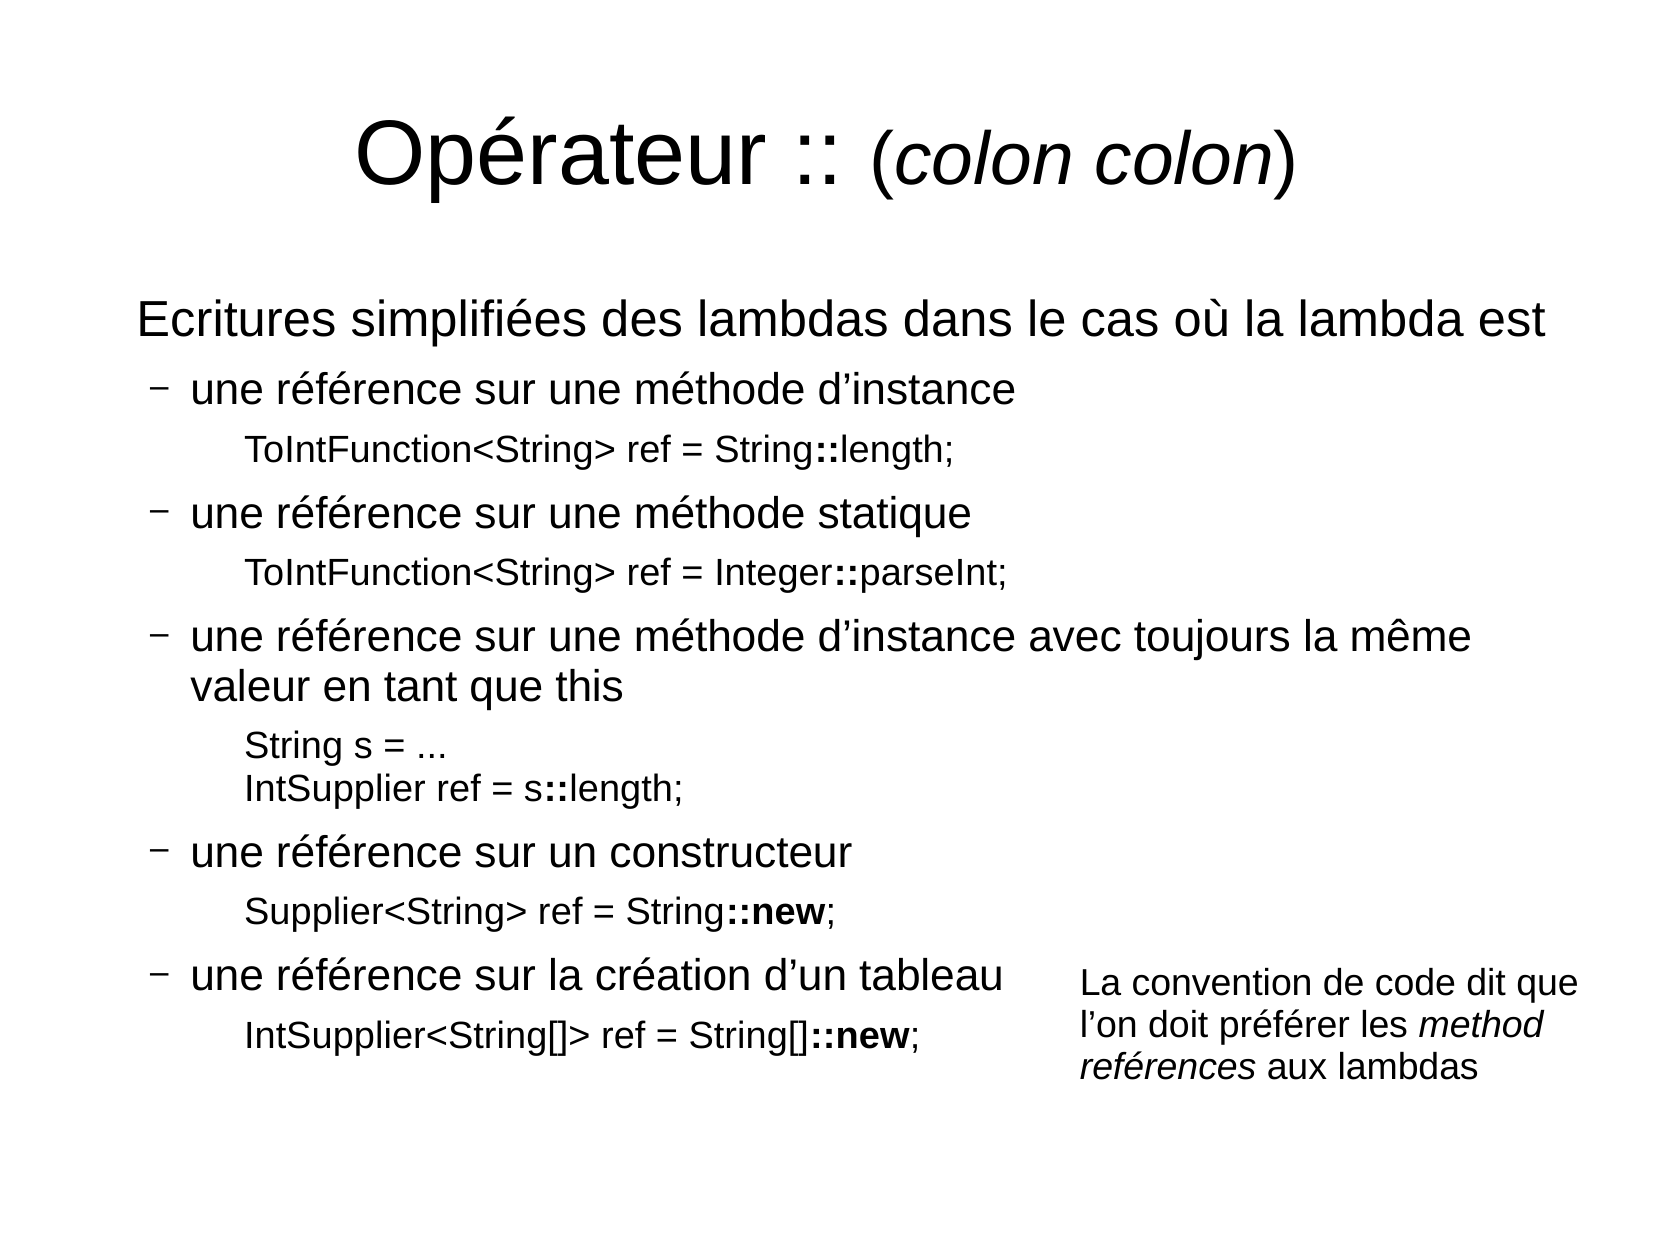

# Opérateur :: (colon colon)
Ecritures simplifiées des lambdas dans le cas où la lambda est
une référence sur une méthode d’instance
ToIntFunction<String> ref = String::length;
une référence sur une méthode statique
ToIntFunction<String> ref = Integer::parseInt;
une référence sur une méthode d’instance avec toujours la même valeur en tant que this
String s = ...
IntSupplier ref = s::length;
une référence sur un constructeur
Supplier<String> ref = String::new;
une référence sur la création d’un tableau
IntSupplier<String[]> ref = String[]::new;
La convention de code dit que
l’on doit préférer les method
reférences aux lambdas